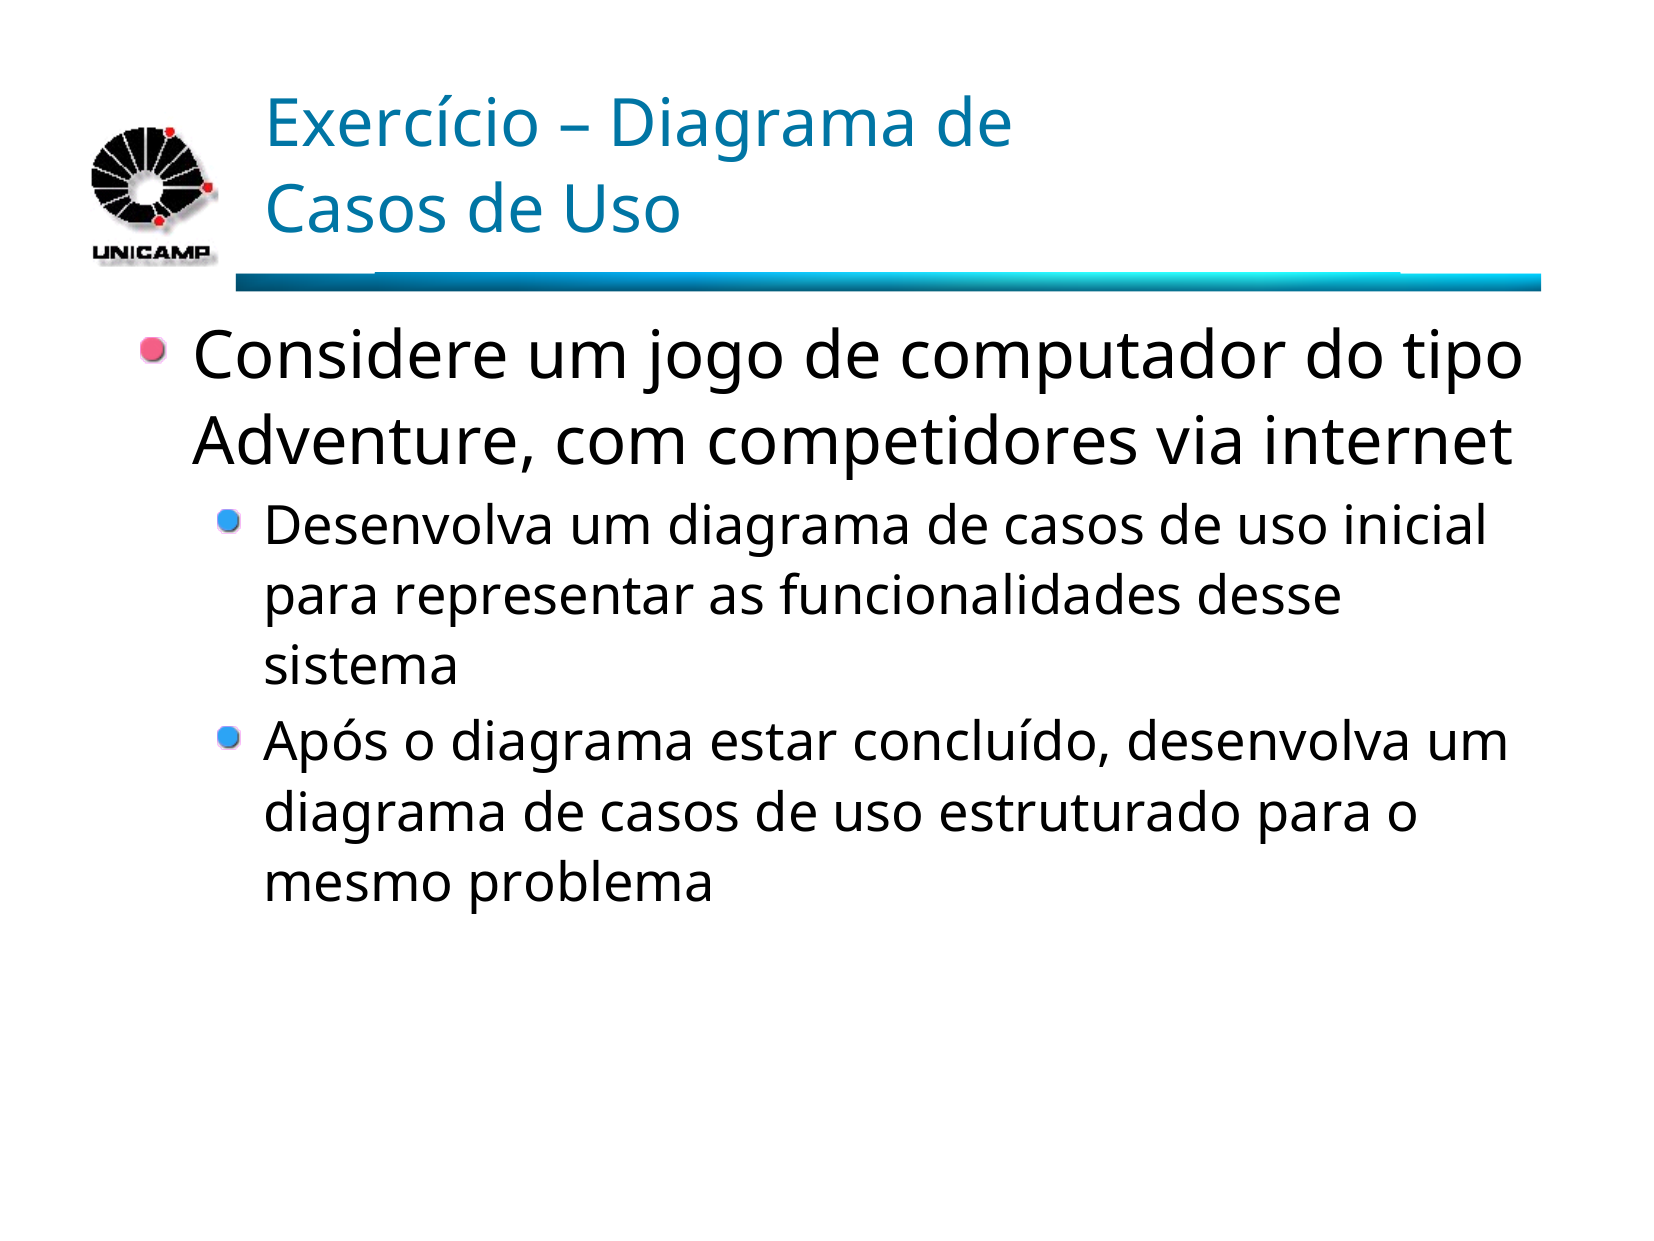

# Exercício – Diagrama de Casos de Uso
Considere um jogo de computador do tipo Adventure, com competidores via internet
Desenvolva um diagrama de casos de uso inicial para representar as funcionalidades desse sistema
Após o diagrama estar concluído, desenvolva um diagrama de casos de uso estruturado para o mesmo problema